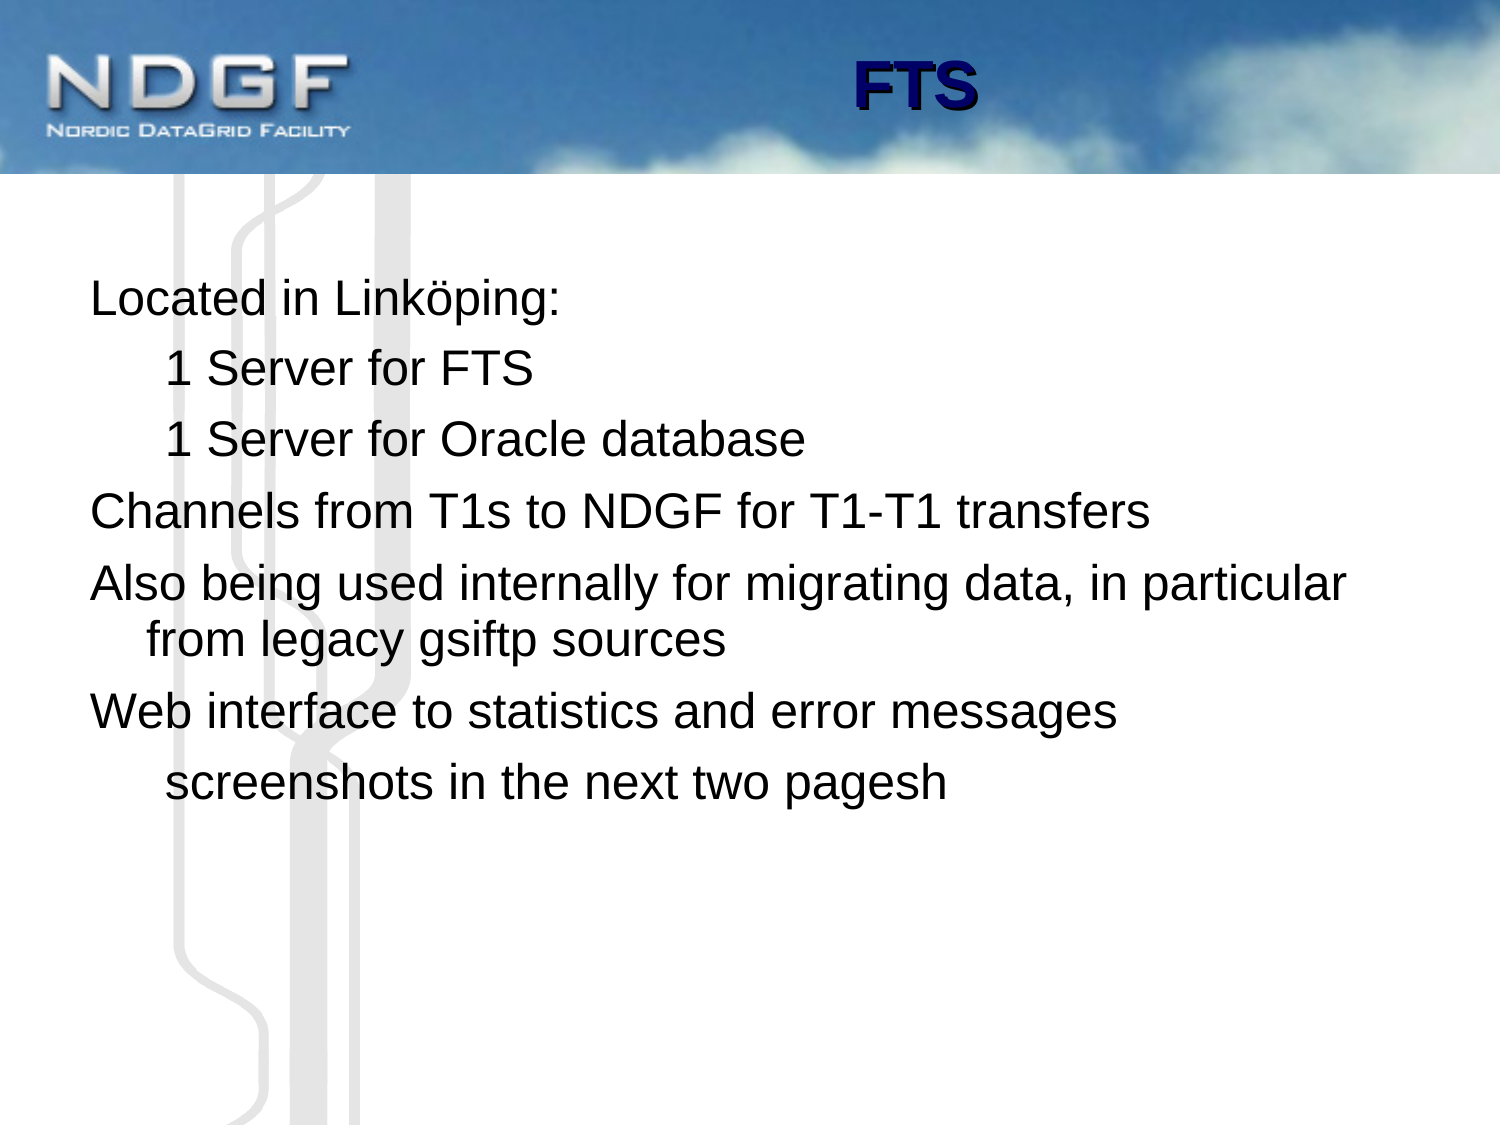

# FTS
Located in Linköping:
1 Server for FTS
1 Server for Oracle database
Channels from T1s to NDGF for T1-T1 transfers
Also being used internally for migrating data, in particular from legacy gsiftp sources
Web interface to statistics and error messages
screenshots in the next two pagesh